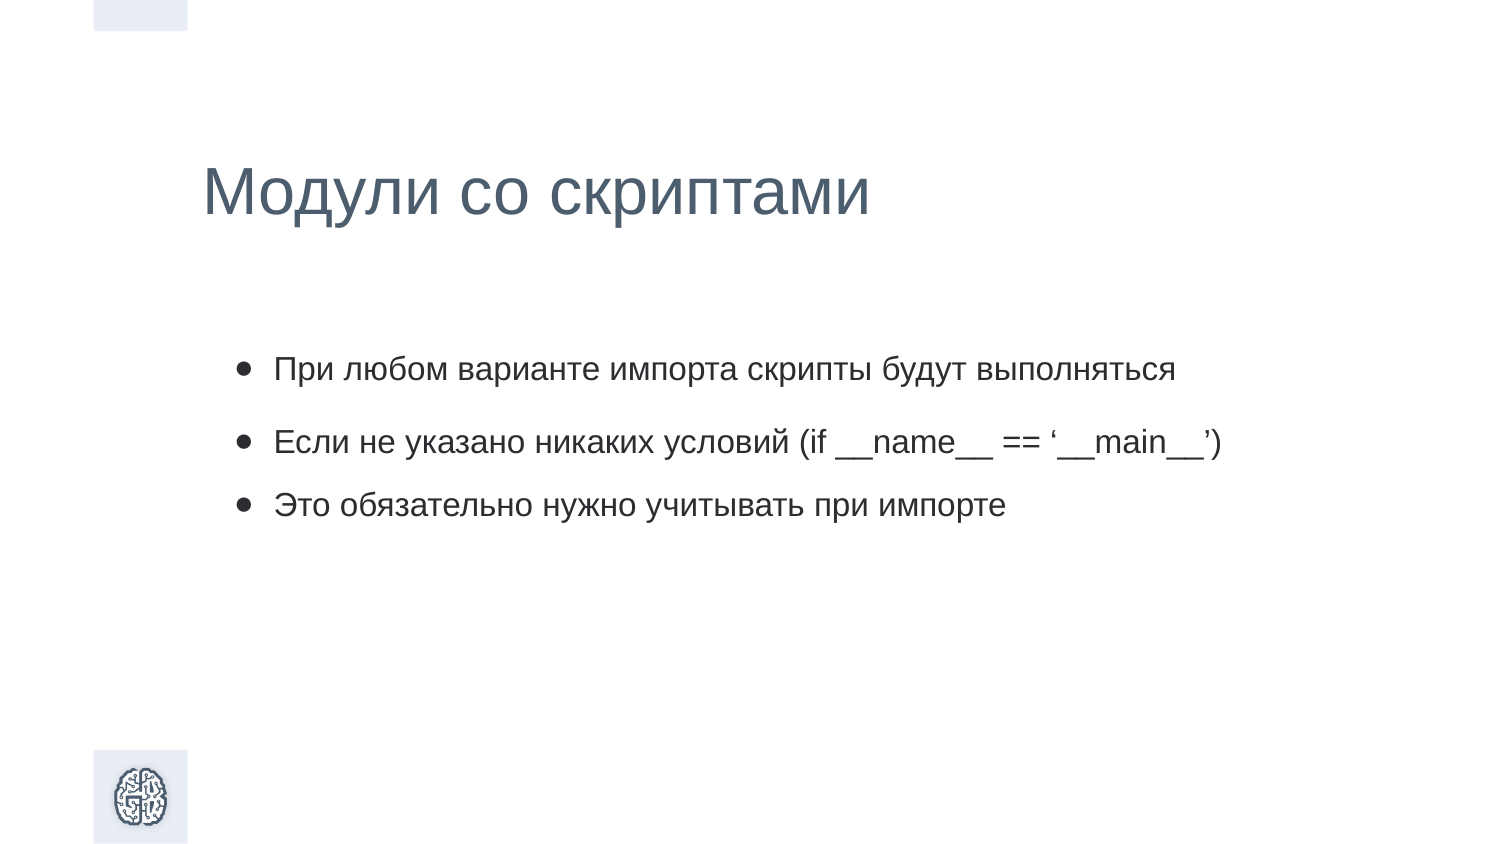

Модули со скриптами
При любом варианте импорта скрипты будут выполняться
Если не указано никаких условий (if __name__ == ‘__main__’)
Это обязательно нужно учитывать при импорте